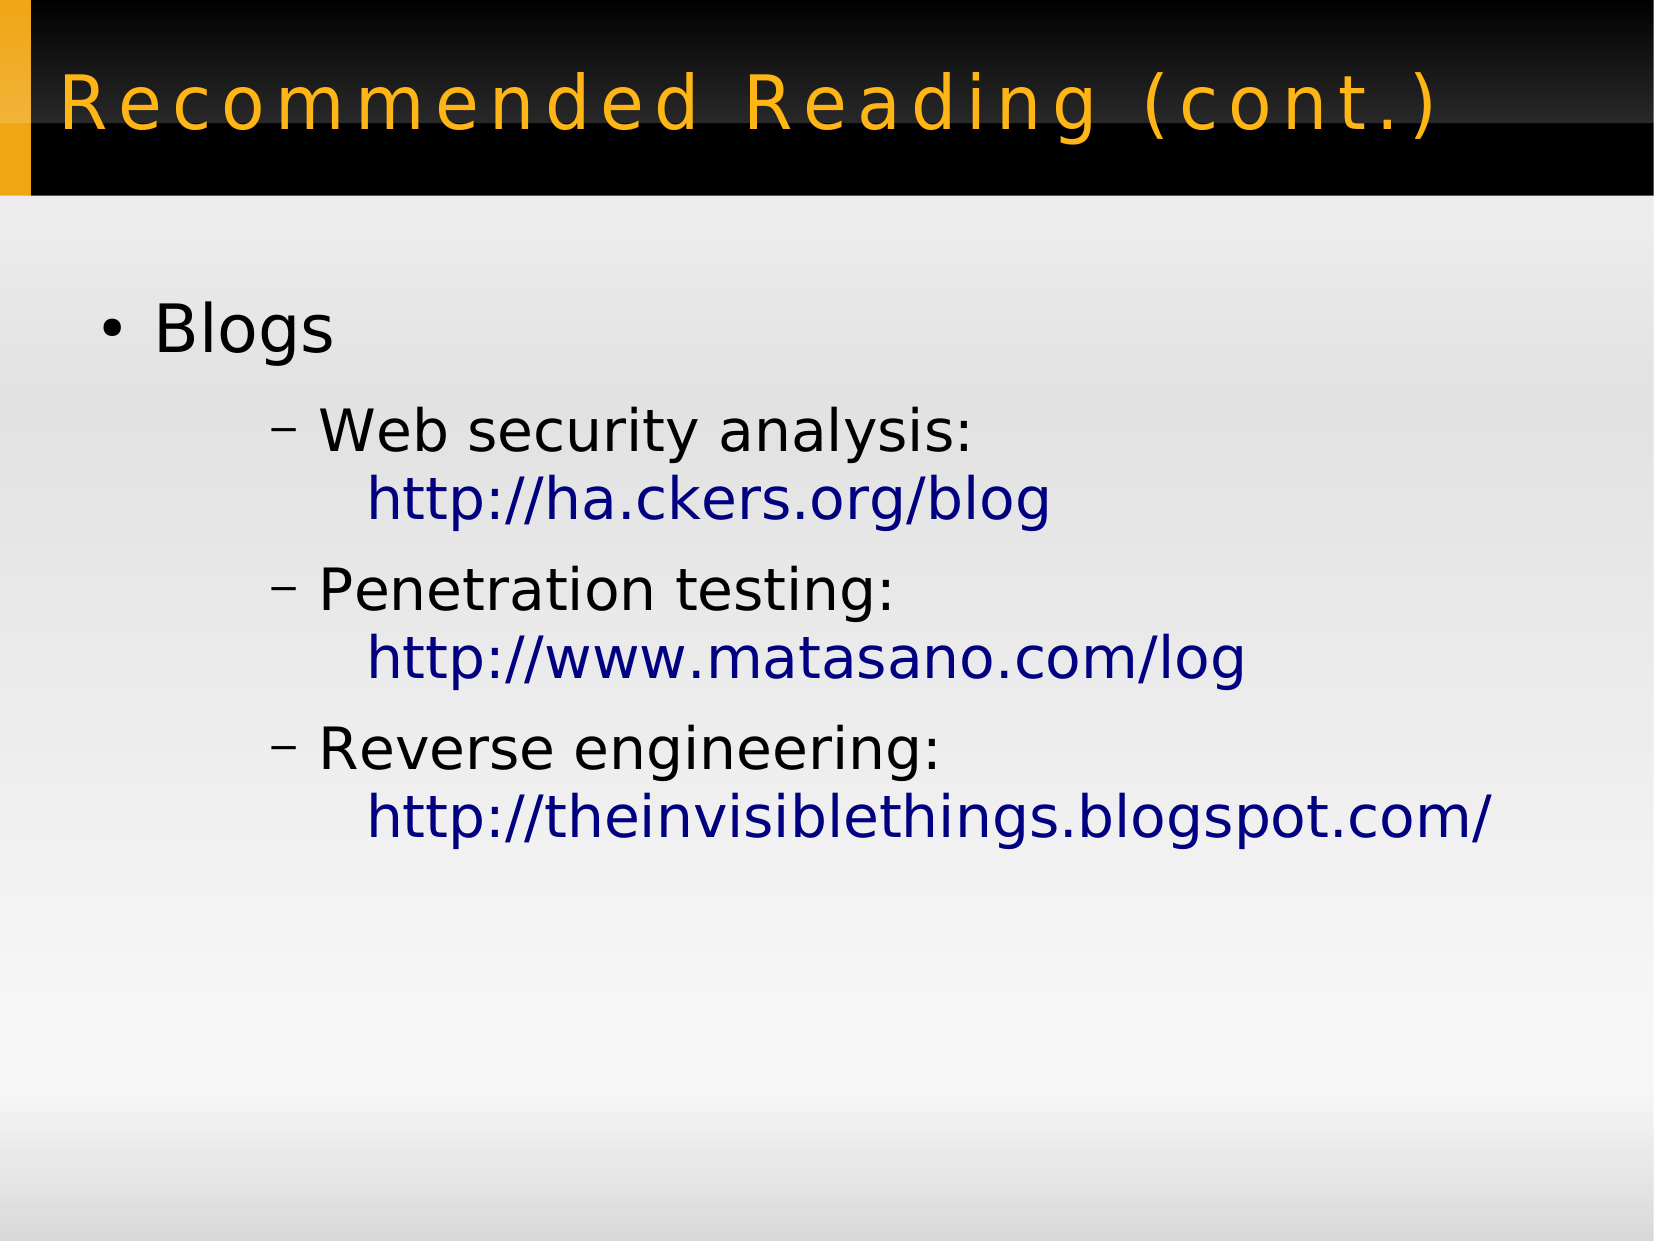

# Recommended Reading (cont.)
Blogs
Web security analysis: http://ha.ckers.org/blog
Penetration testing: http://www.matasano.com/log
Reverse engineering: http://theinvisiblethings.blogspot.com/